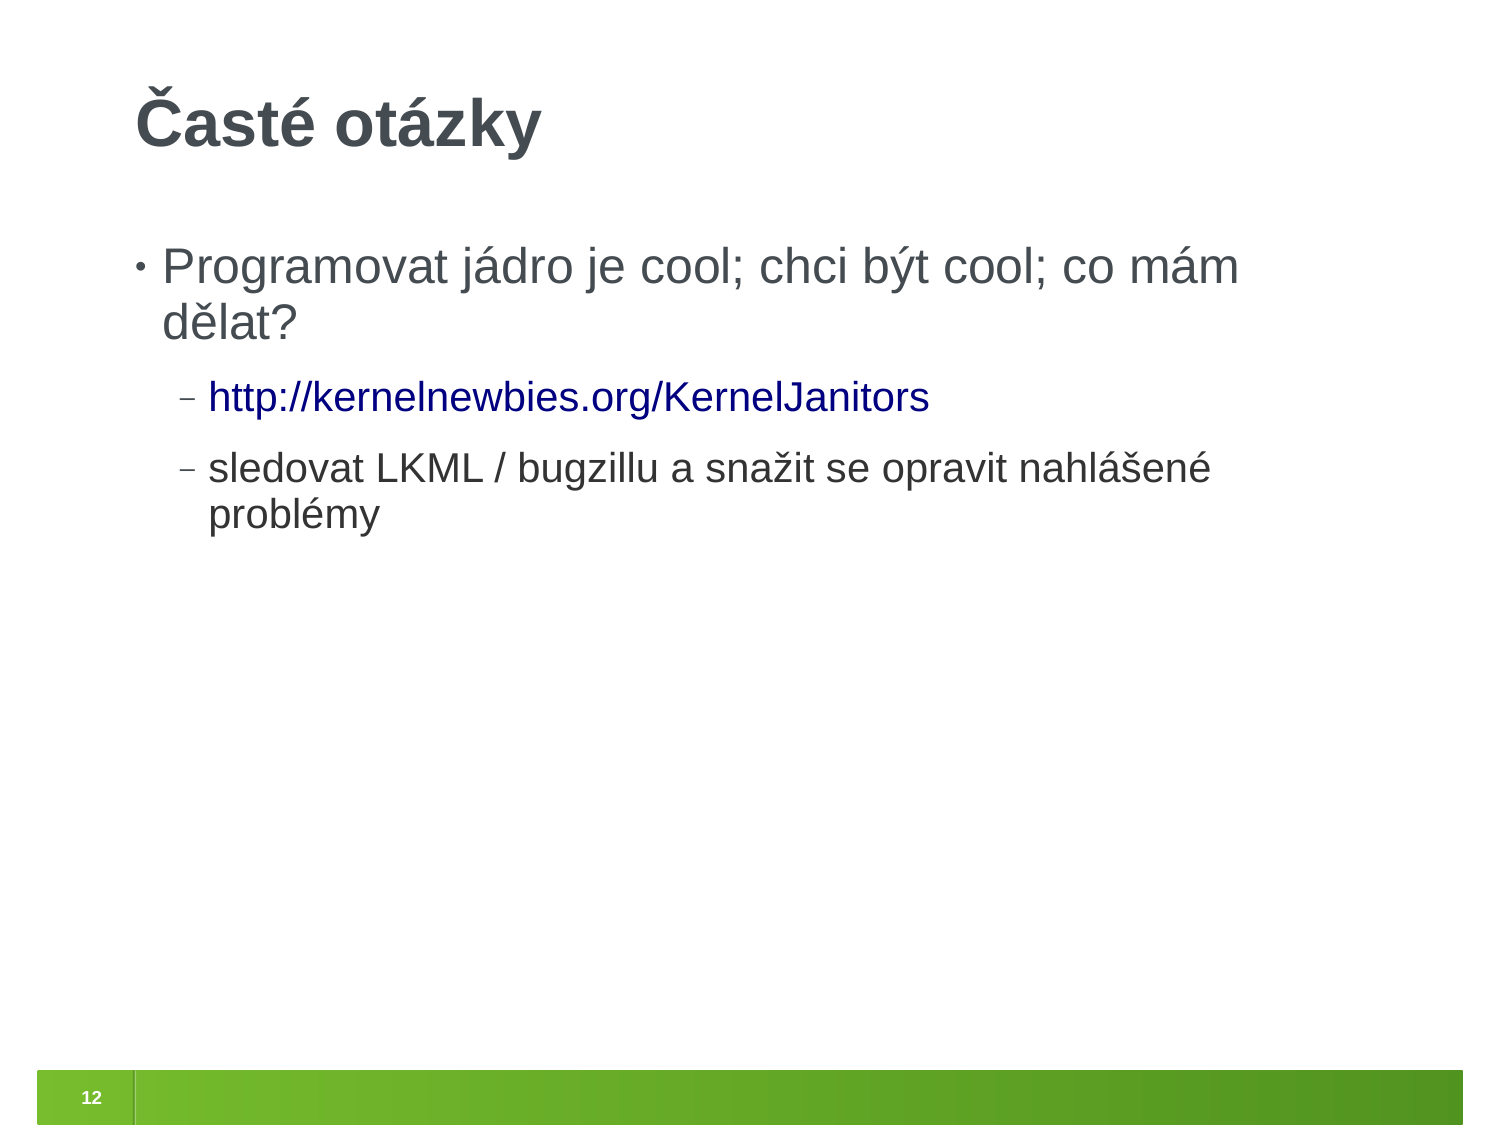

# Časté otázky
Programovat jádro je cool; chci být cool; co mám dělat?
http://kernelnewbies.org/KernelJanitors
sledovat LKML / bugzillu a snažit se opravit nahlášené problémy